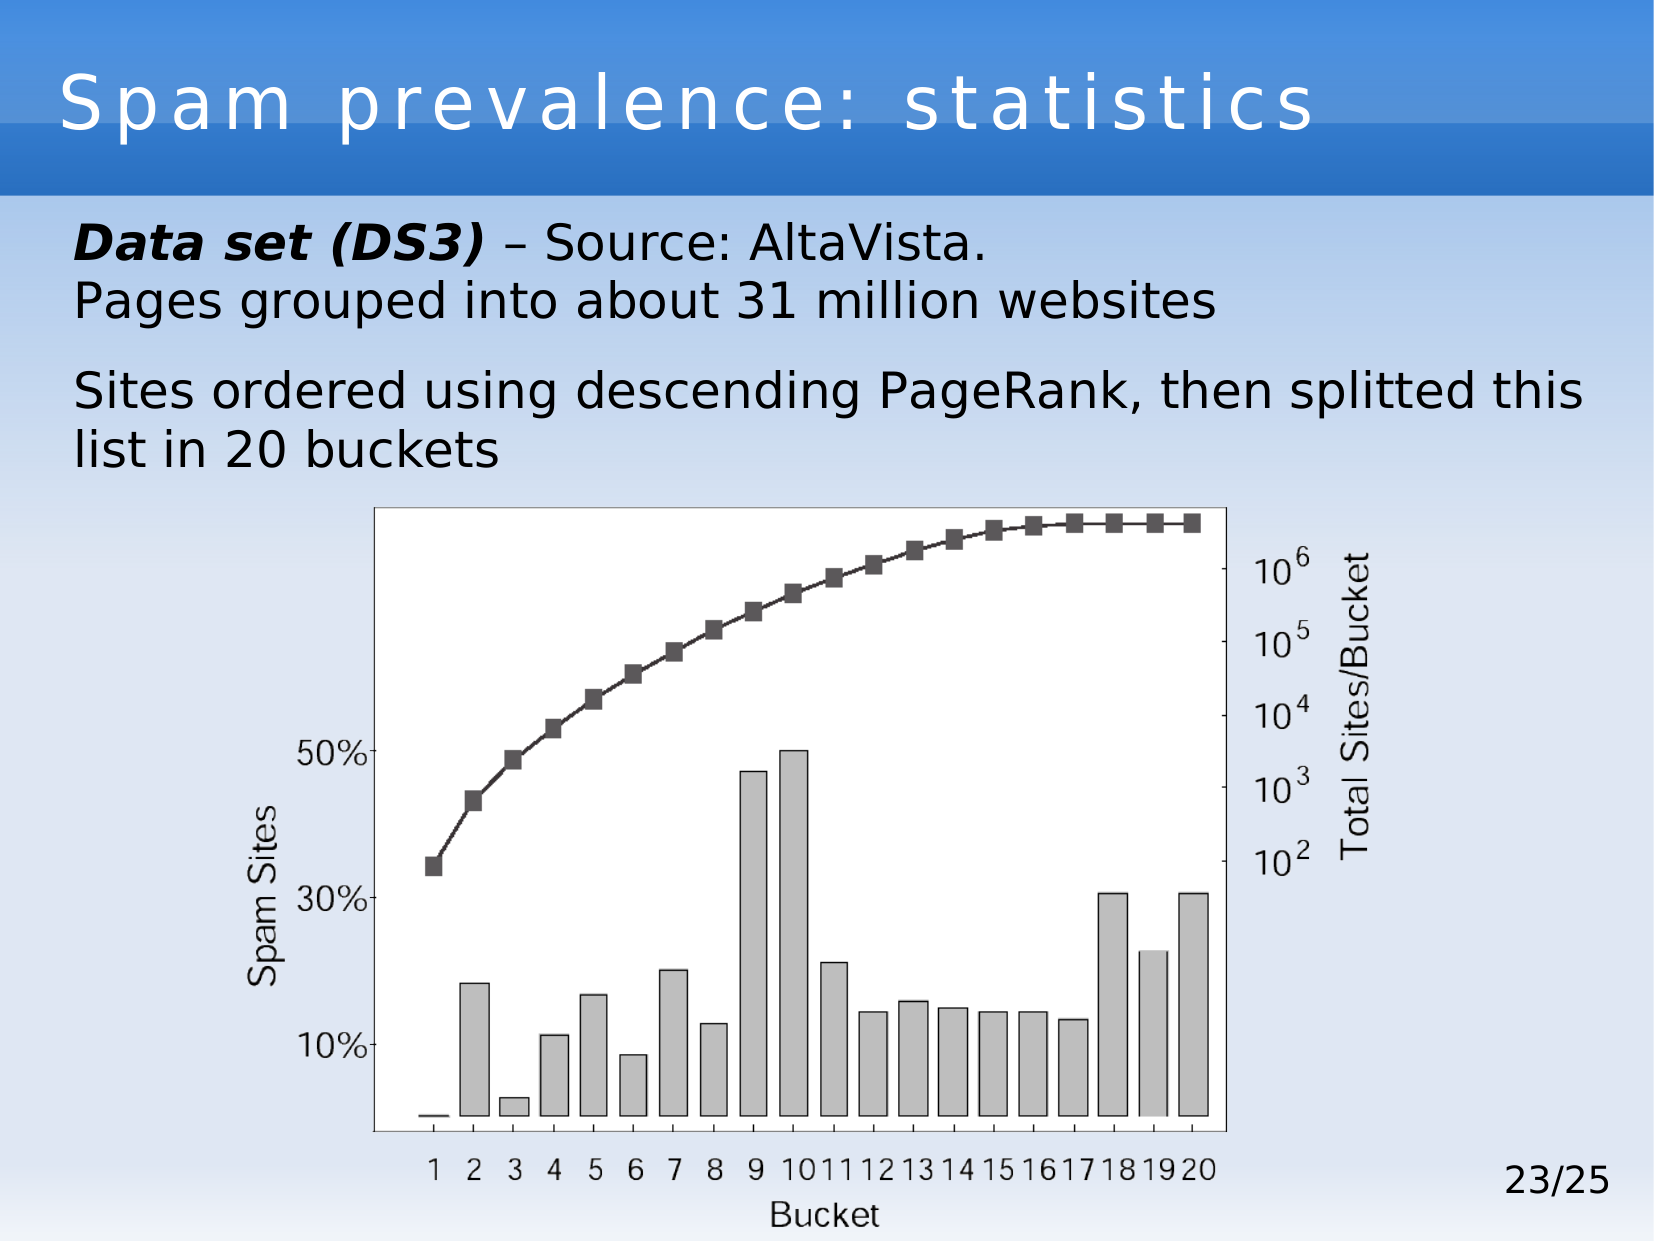

# Spam prevalence: statistics
Data set (DS3) – Source: AltaVista.
Pages grouped into about 31 million websites
Sites ordered using descending PageRank, then splitted this list in 20 buckets
23/25